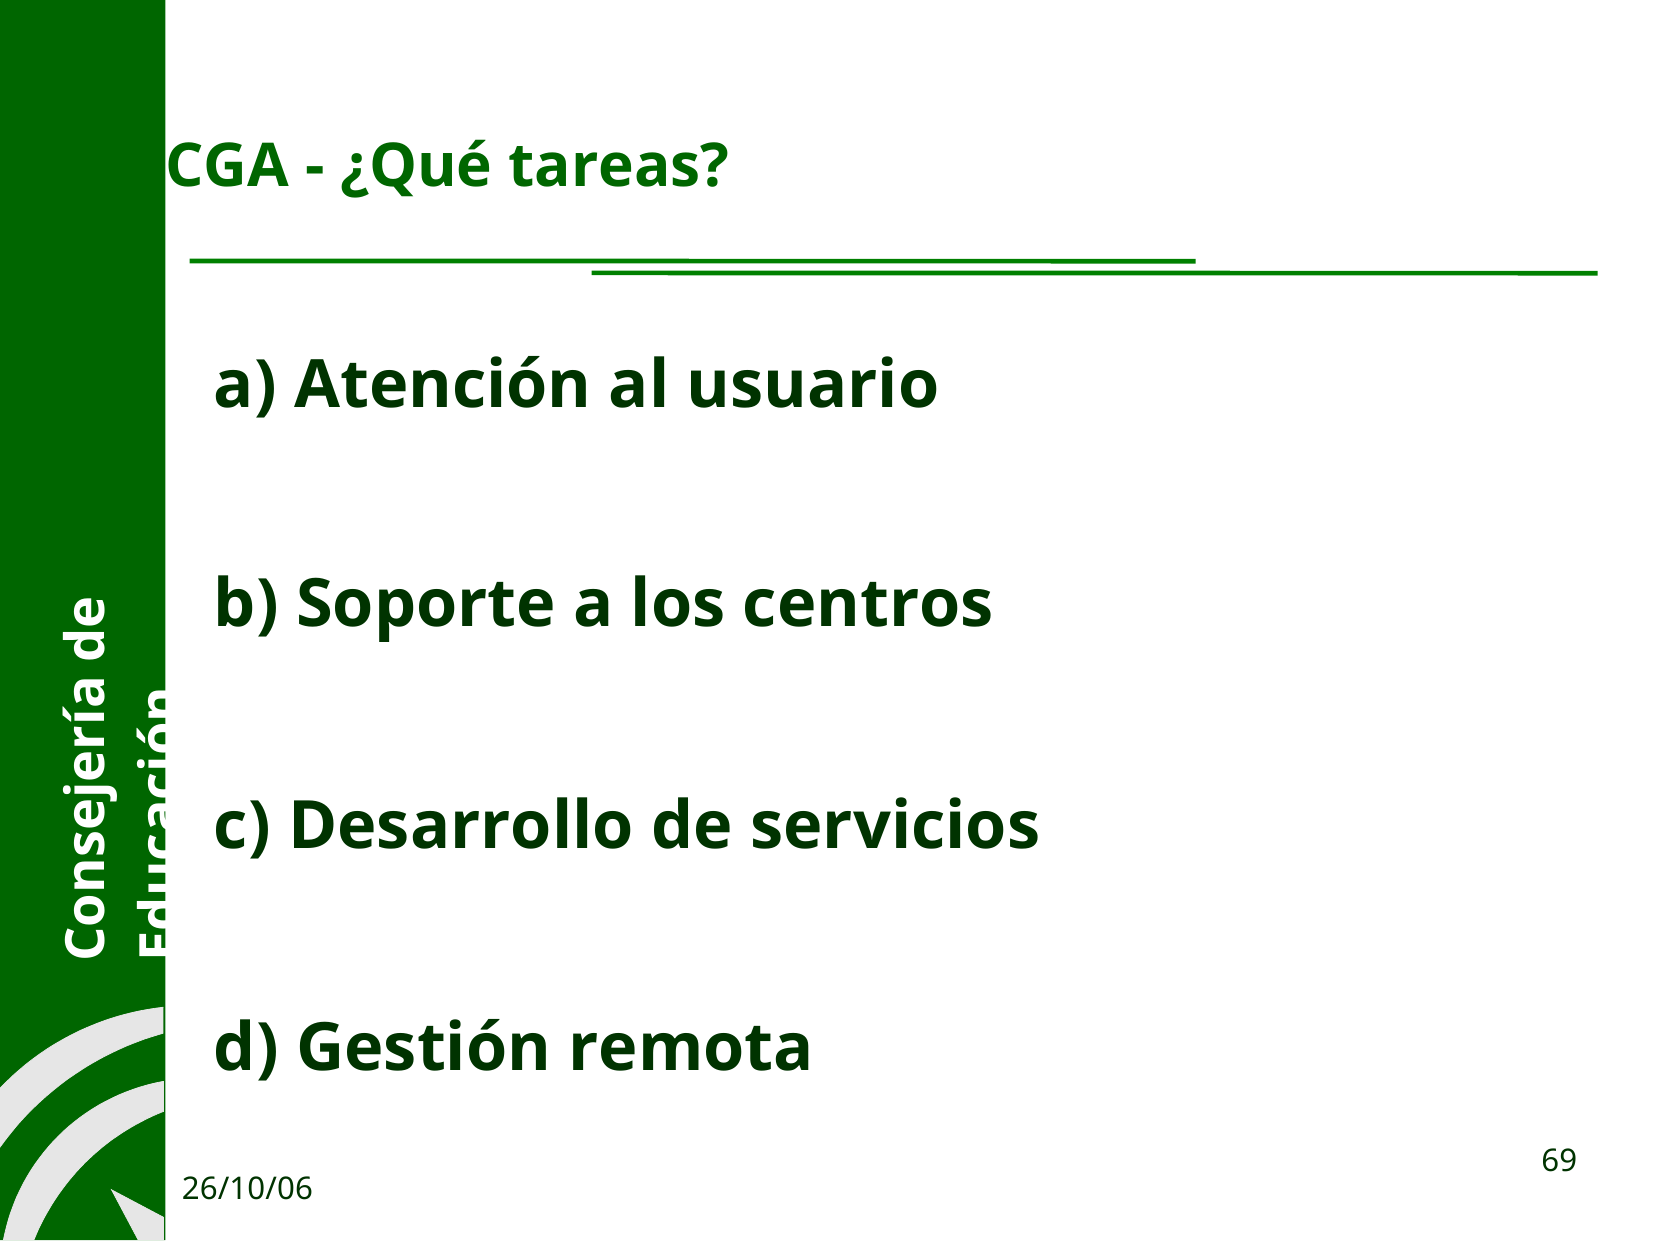

# CGA - ¿Qué tareas?
a) Atención al usuario
b) Soporte a los centros
c) Desarrollo de servicios
d) Gestión remota
69